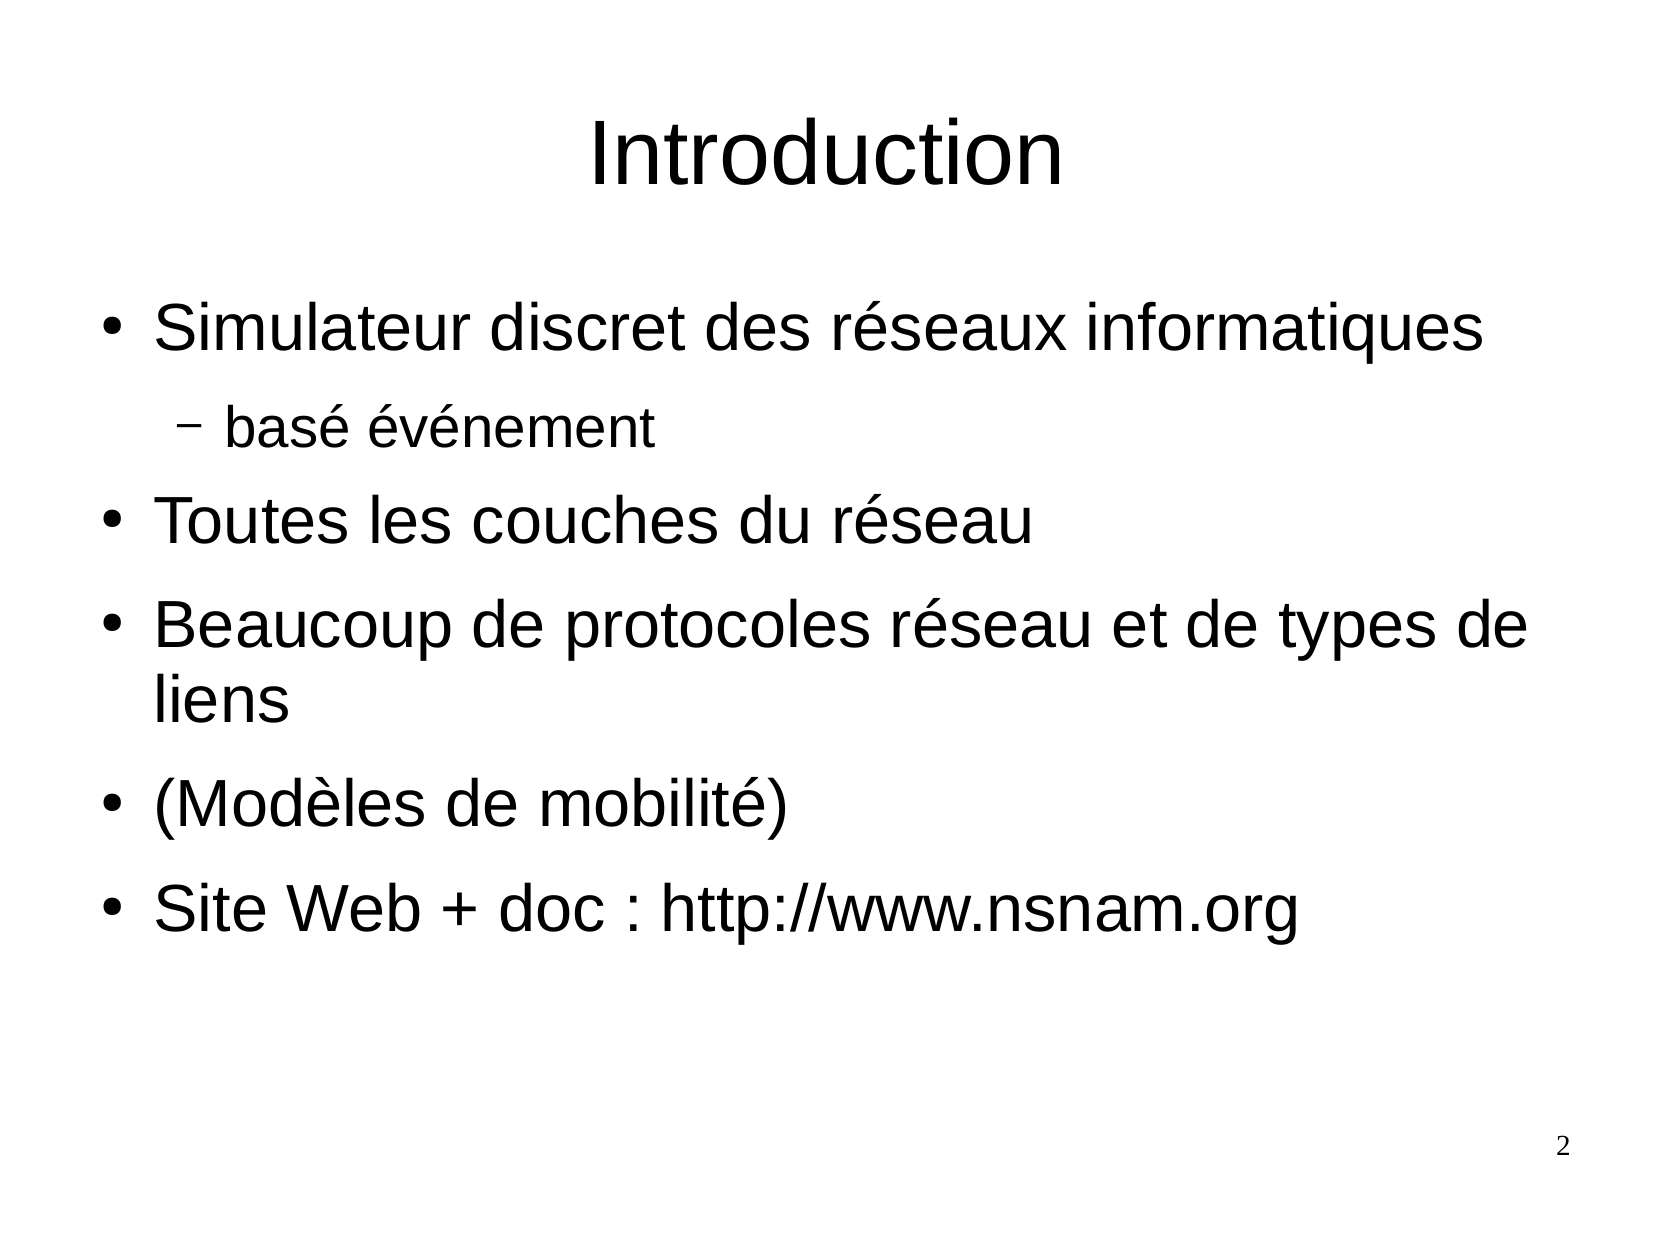

# Introduction
Simulateur discret des réseaux informatiques
basé événement
Toutes les couches du réseau
Beaucoup de protocoles réseau et de types de liens
(Modèles de mobilité)
Site Web + doc : http://www.nsnam.org
2